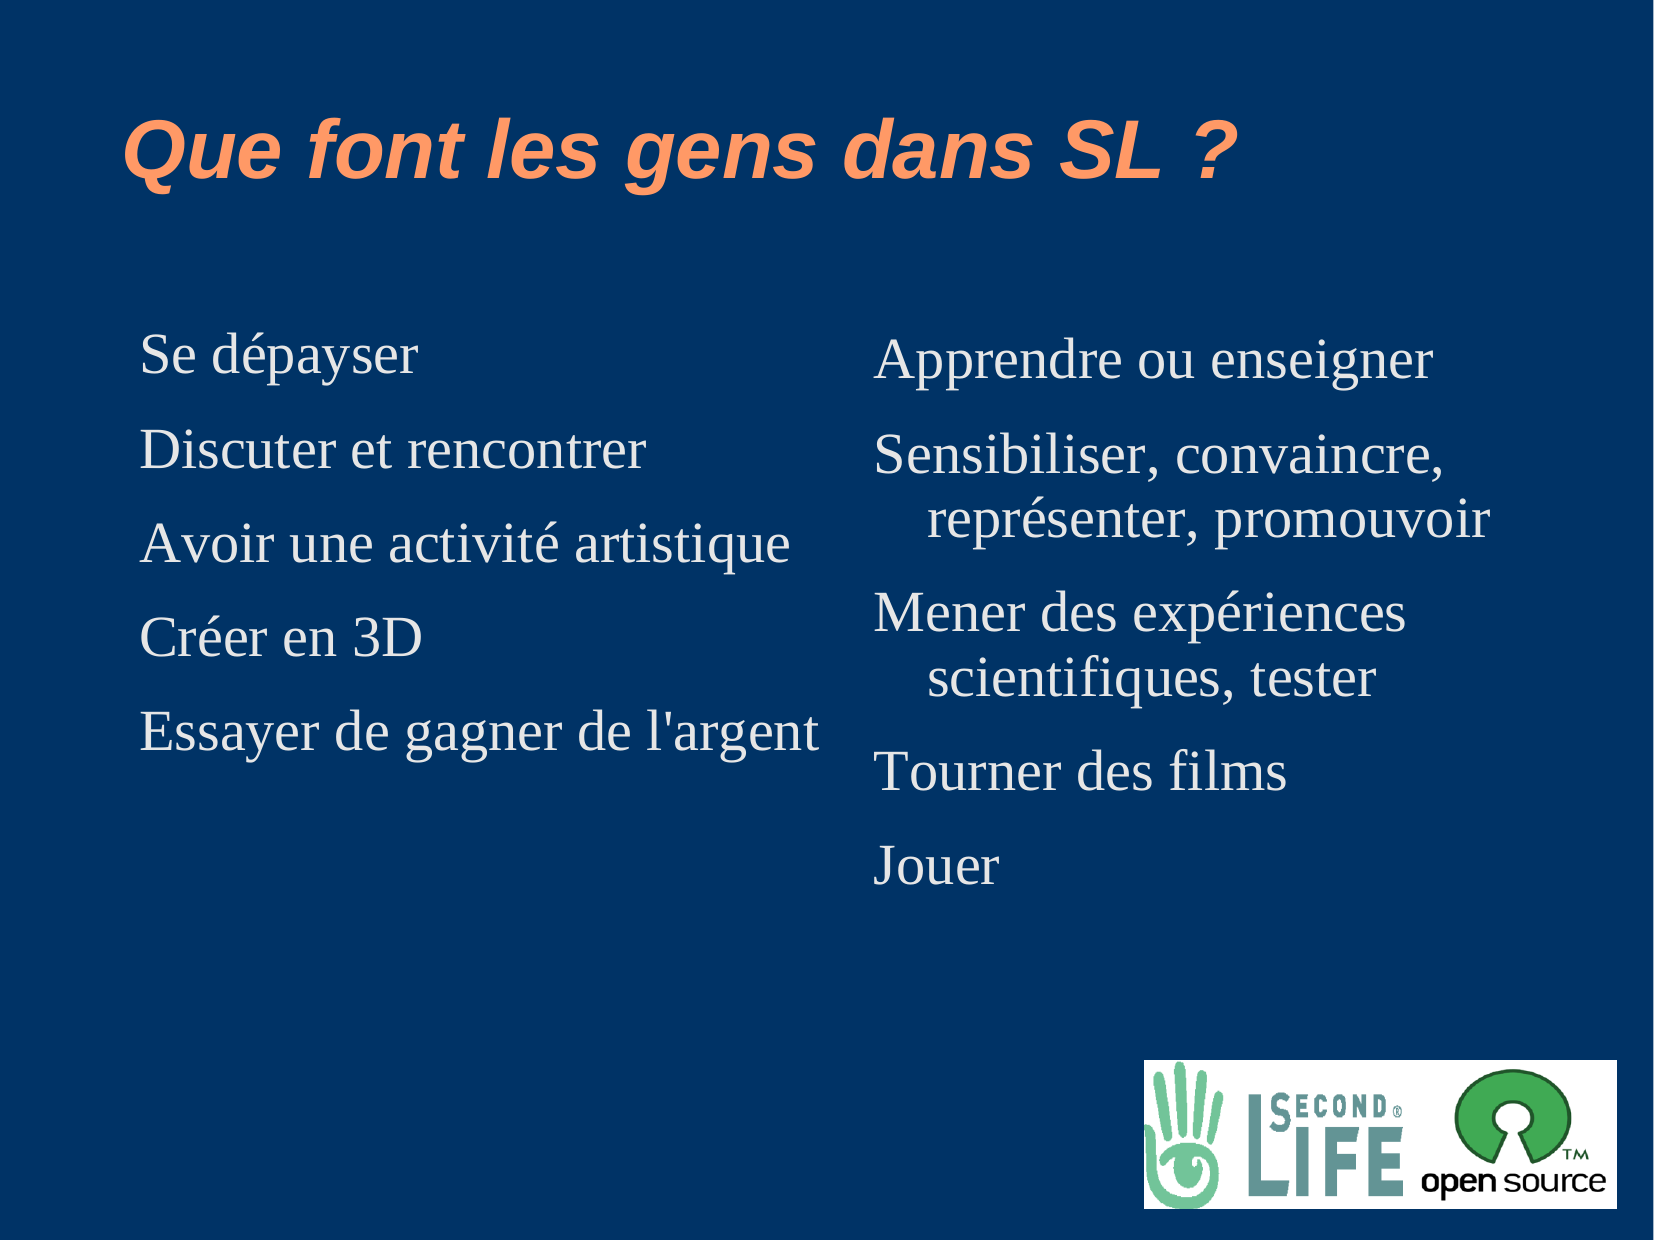

# Que font les gens dans SL ?
Se dépayser
Discuter et rencontrer
Avoir une activité artistique
Créer en 3D
Essayer de gagner de l'argent
Apprendre ou enseigner
Sensibiliser, convaincre, représenter, promouvoir
Mener des expériences scientifiques, tester
Tourner des films
Jouer